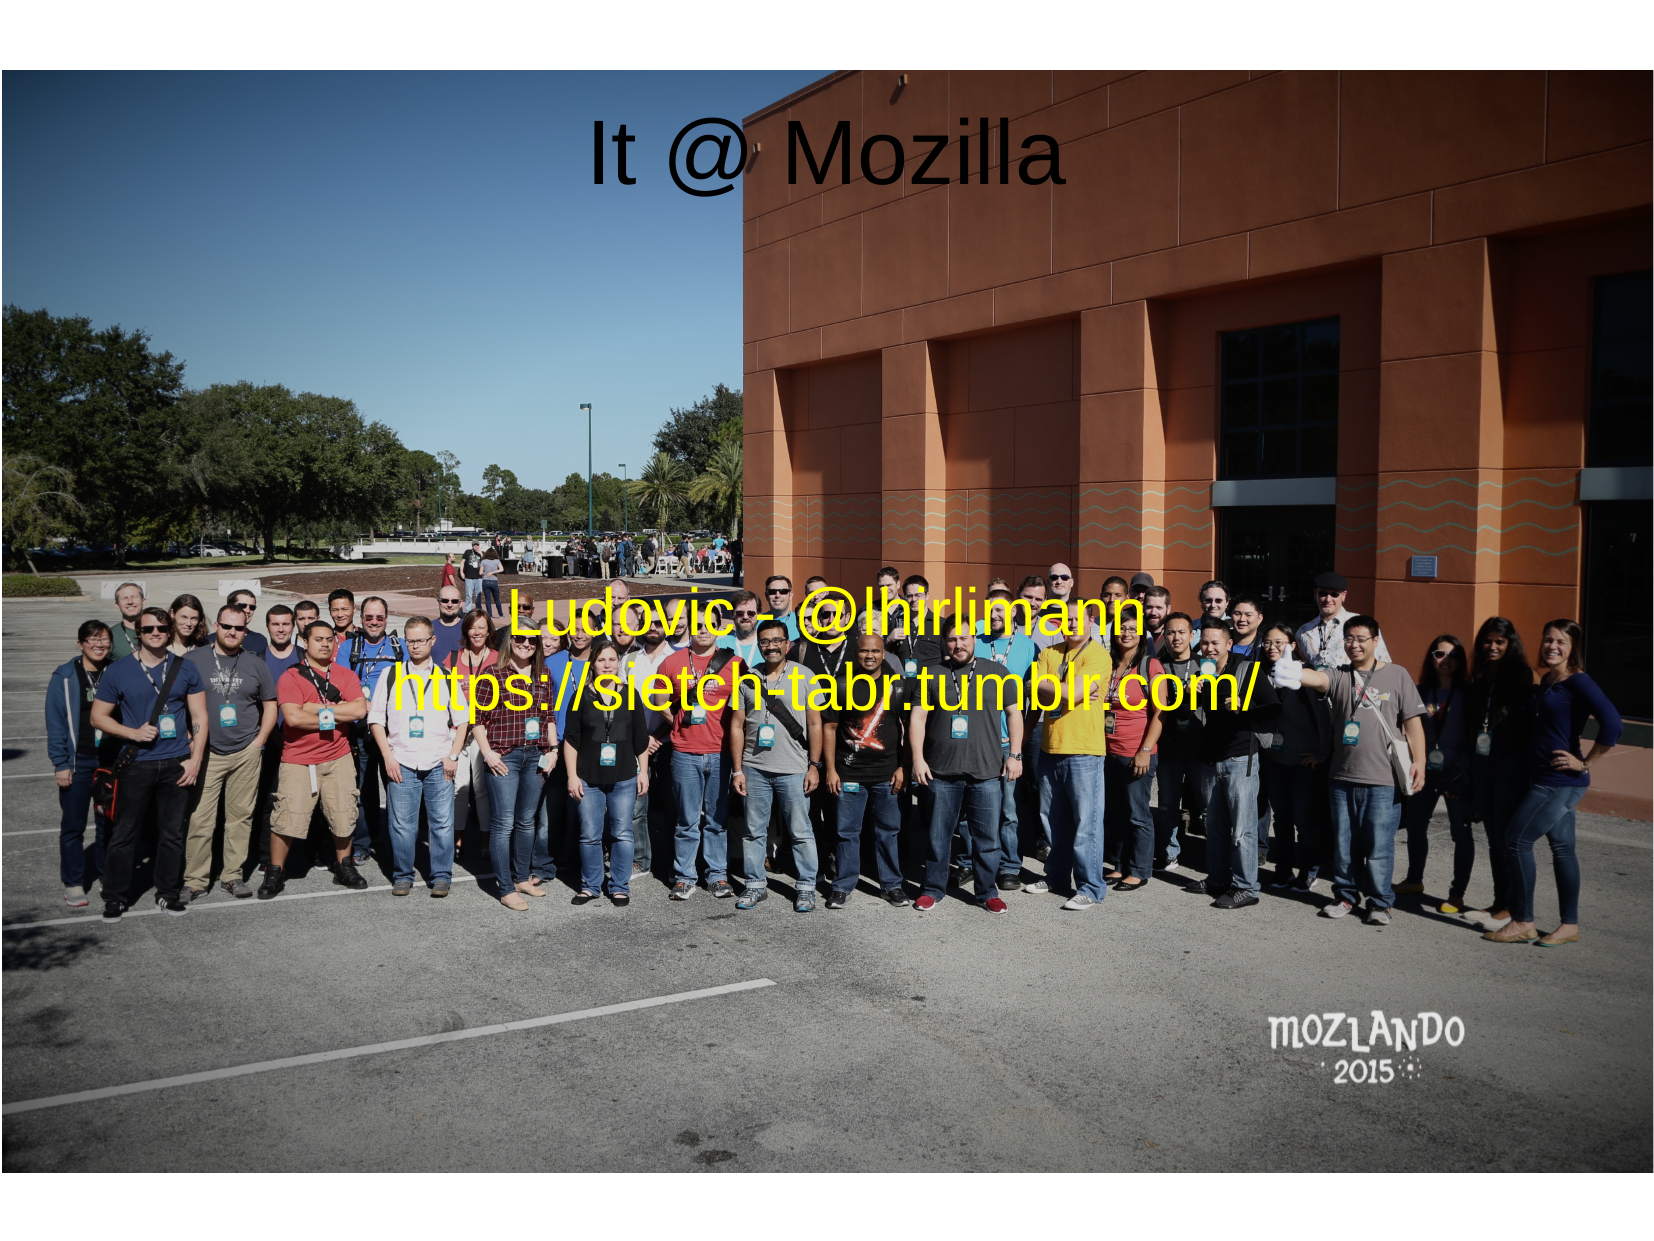

# It @ Mozilla
Ludovic - @lhirlimann
https://sietch-tabr.tumblr.com/